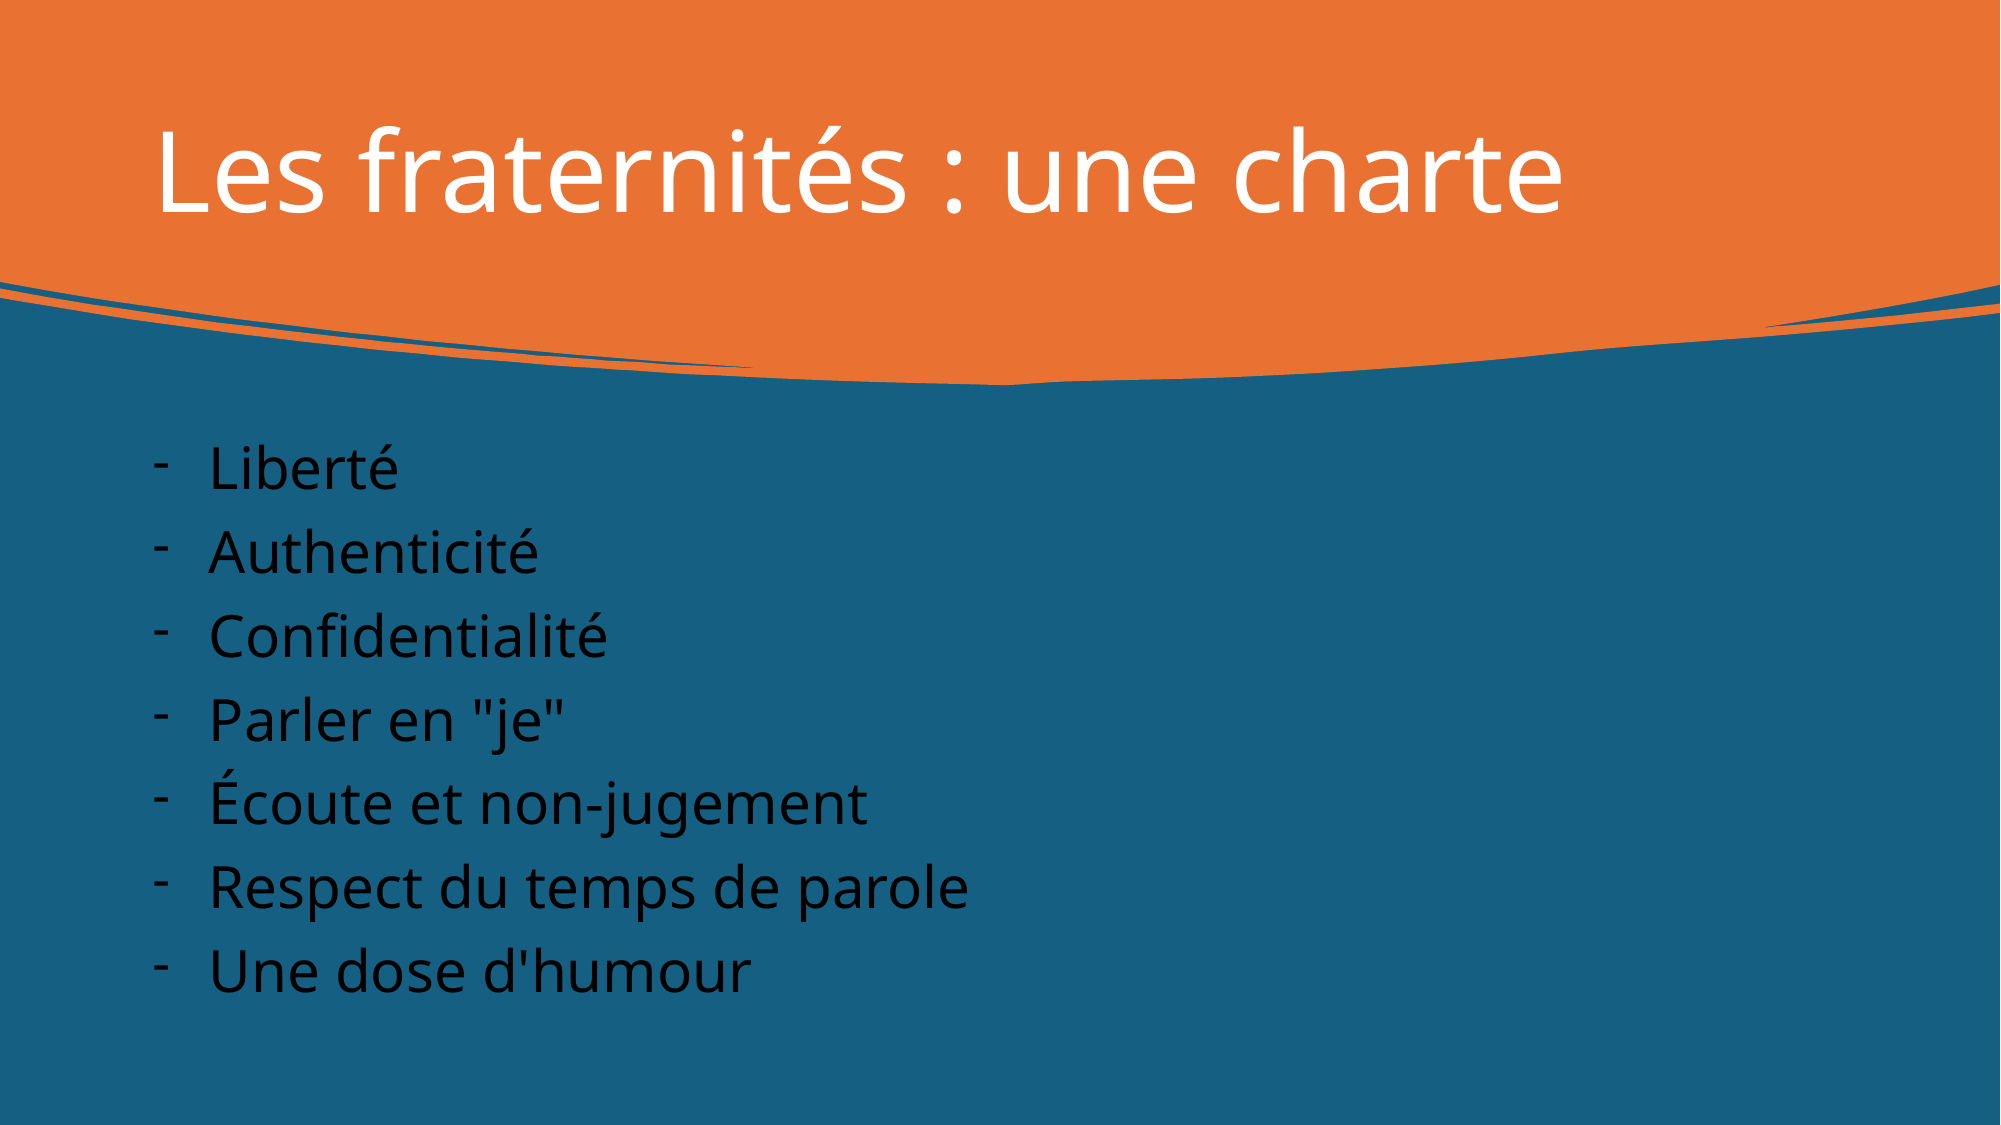

# Les fraternités : une charte
Liberté
Authenticité
Confidentialité
Parler en "je"
Écoute et non-jugement
Respect du temps de parole
Une dose d'humour